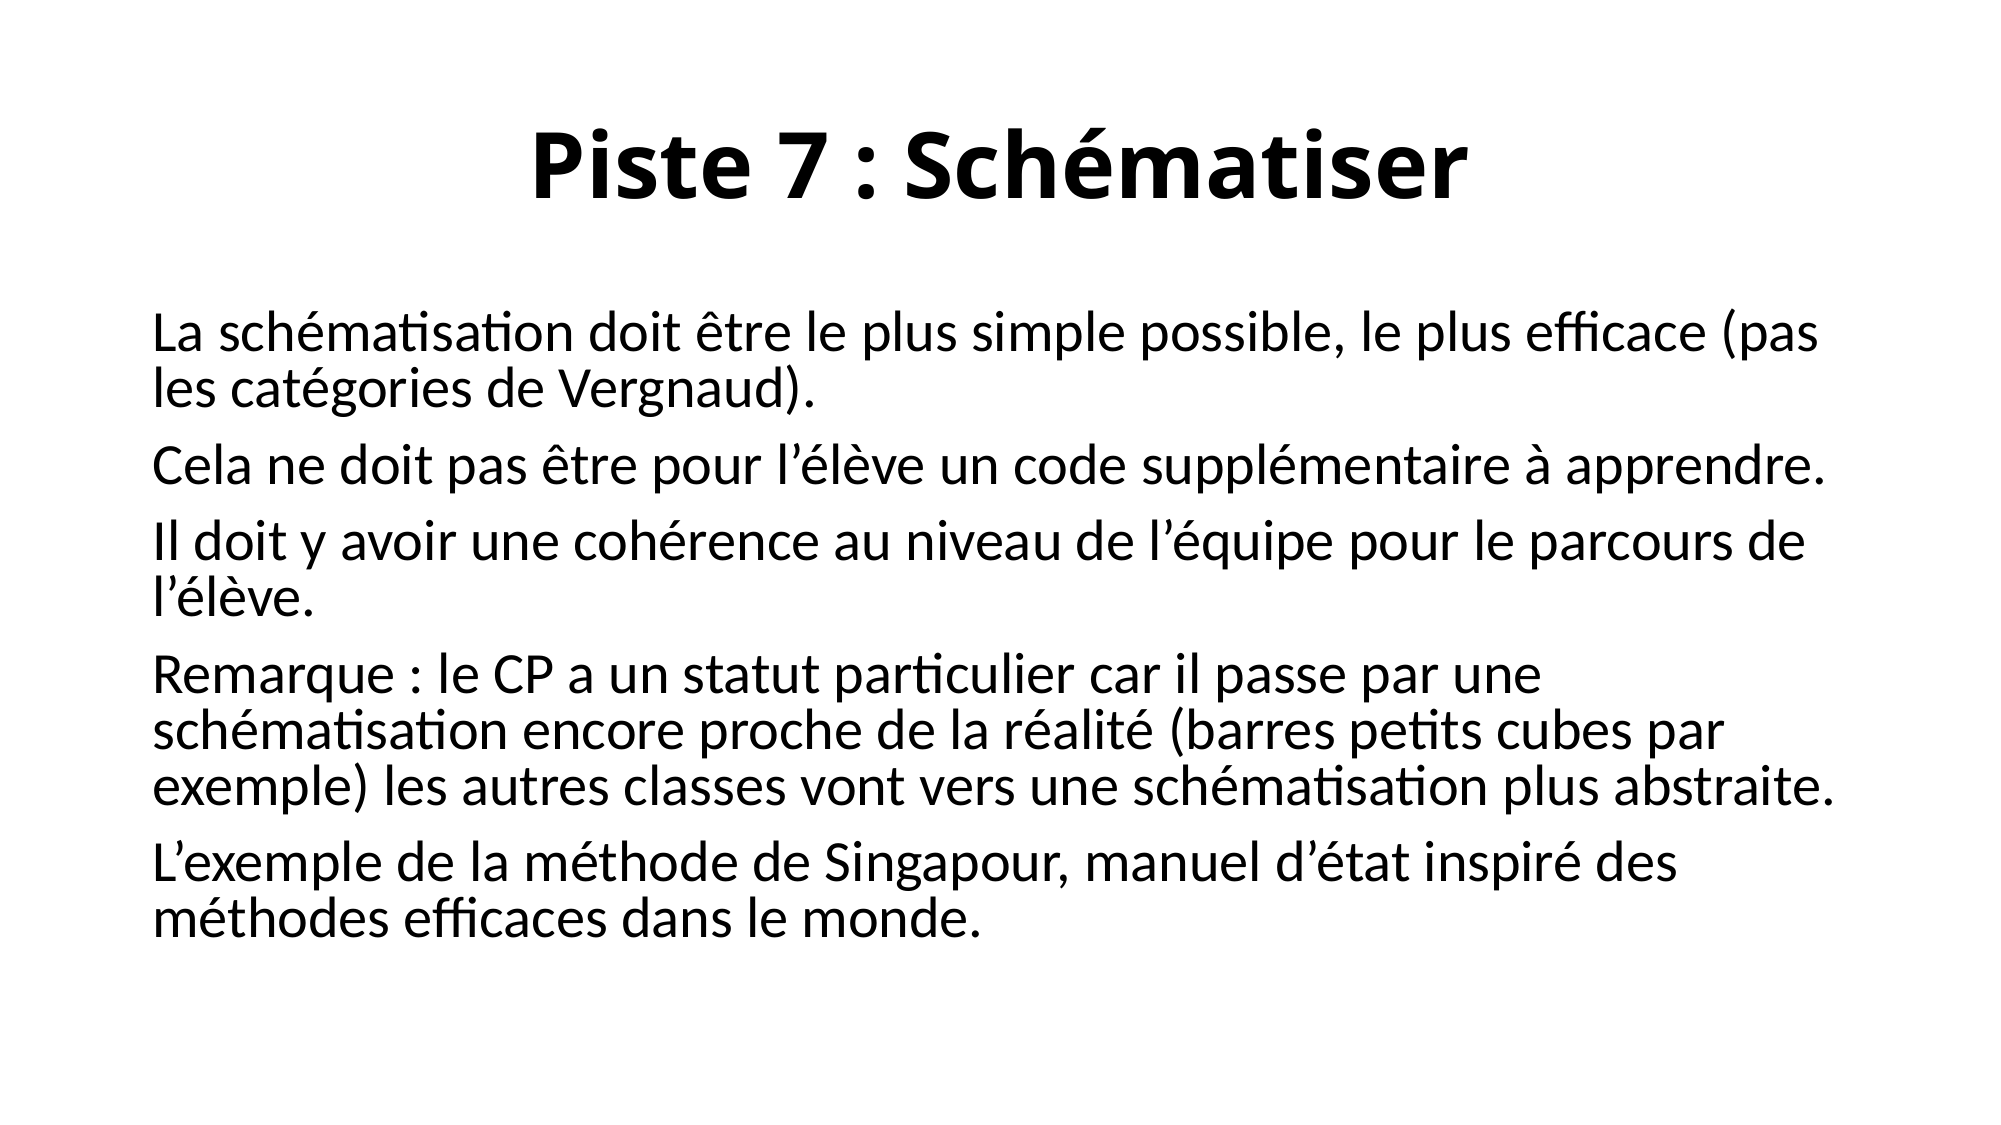

# Piste 7 : Schématiser
La schématisation doit être le plus simple possible, le plus efficace (pas les catégories de Vergnaud).
Cela ne doit pas être pour l’élève un code supplémentaire à apprendre.
Il doit y avoir une cohérence au niveau de l’équipe pour le parcours de l’élève.
Remarque : le CP a un statut particulier car il passe par une schématisation encore proche de la réalité (barres petits cubes par exemple) les autres classes vont vers une schématisation plus abstraite.
L’exemple de la méthode de Singapour, manuel d’état inspiré des méthodes efficaces dans le monde.